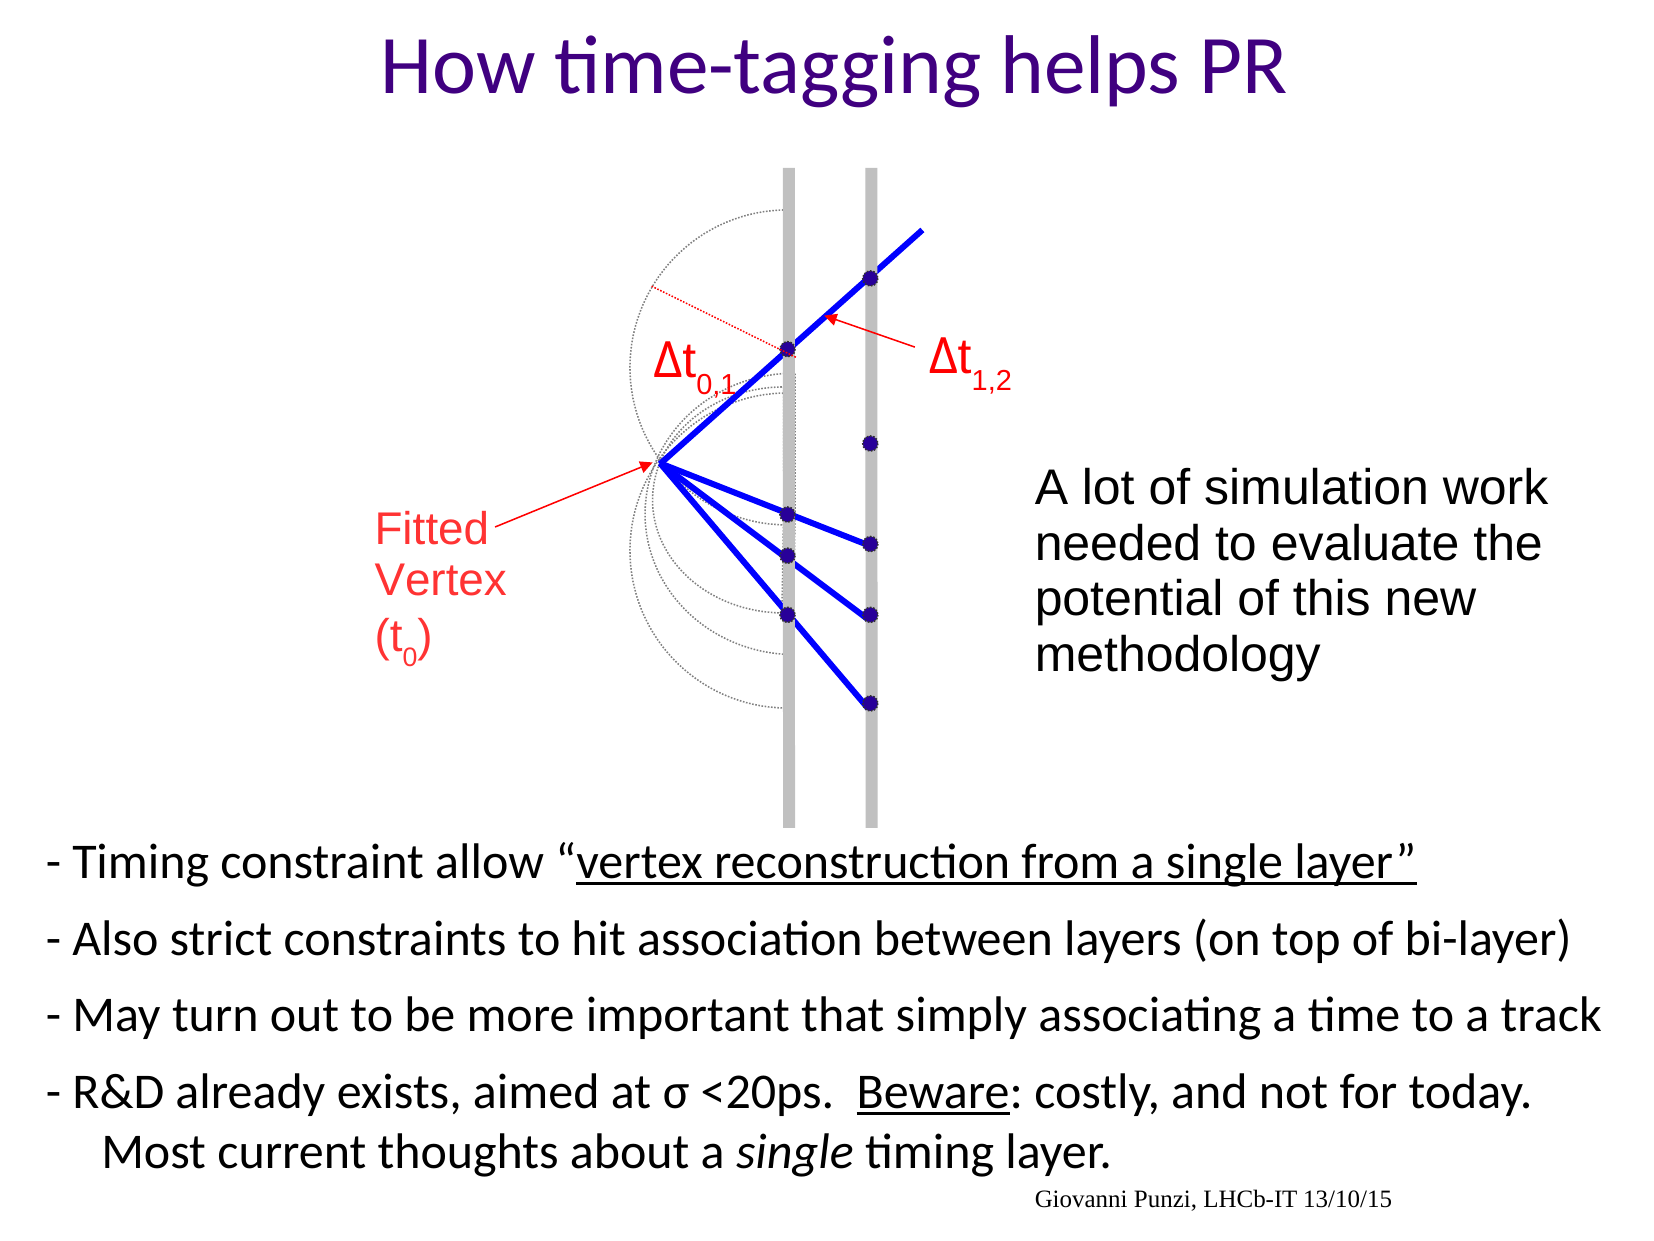

# How time-tagging helps PR
Δt1,2
Δt0,1
A lot of simulation work
needed to evaluate the
potential of this new
methodology
Fitted
Vertex
(t0)
- Timing constraint allow “vertex reconstruction from a single layer”
- Also strict constraints to hit association between layers (on top of bi-layer)
- May turn out to be more important that simply associating a time to a track
- R&D already exists, aimed at σ <20ps. Beware: costly, and not for today. Most current thoughts about a single timing layer.
Giovanni Punzi, LHCb-IT 13/10/15